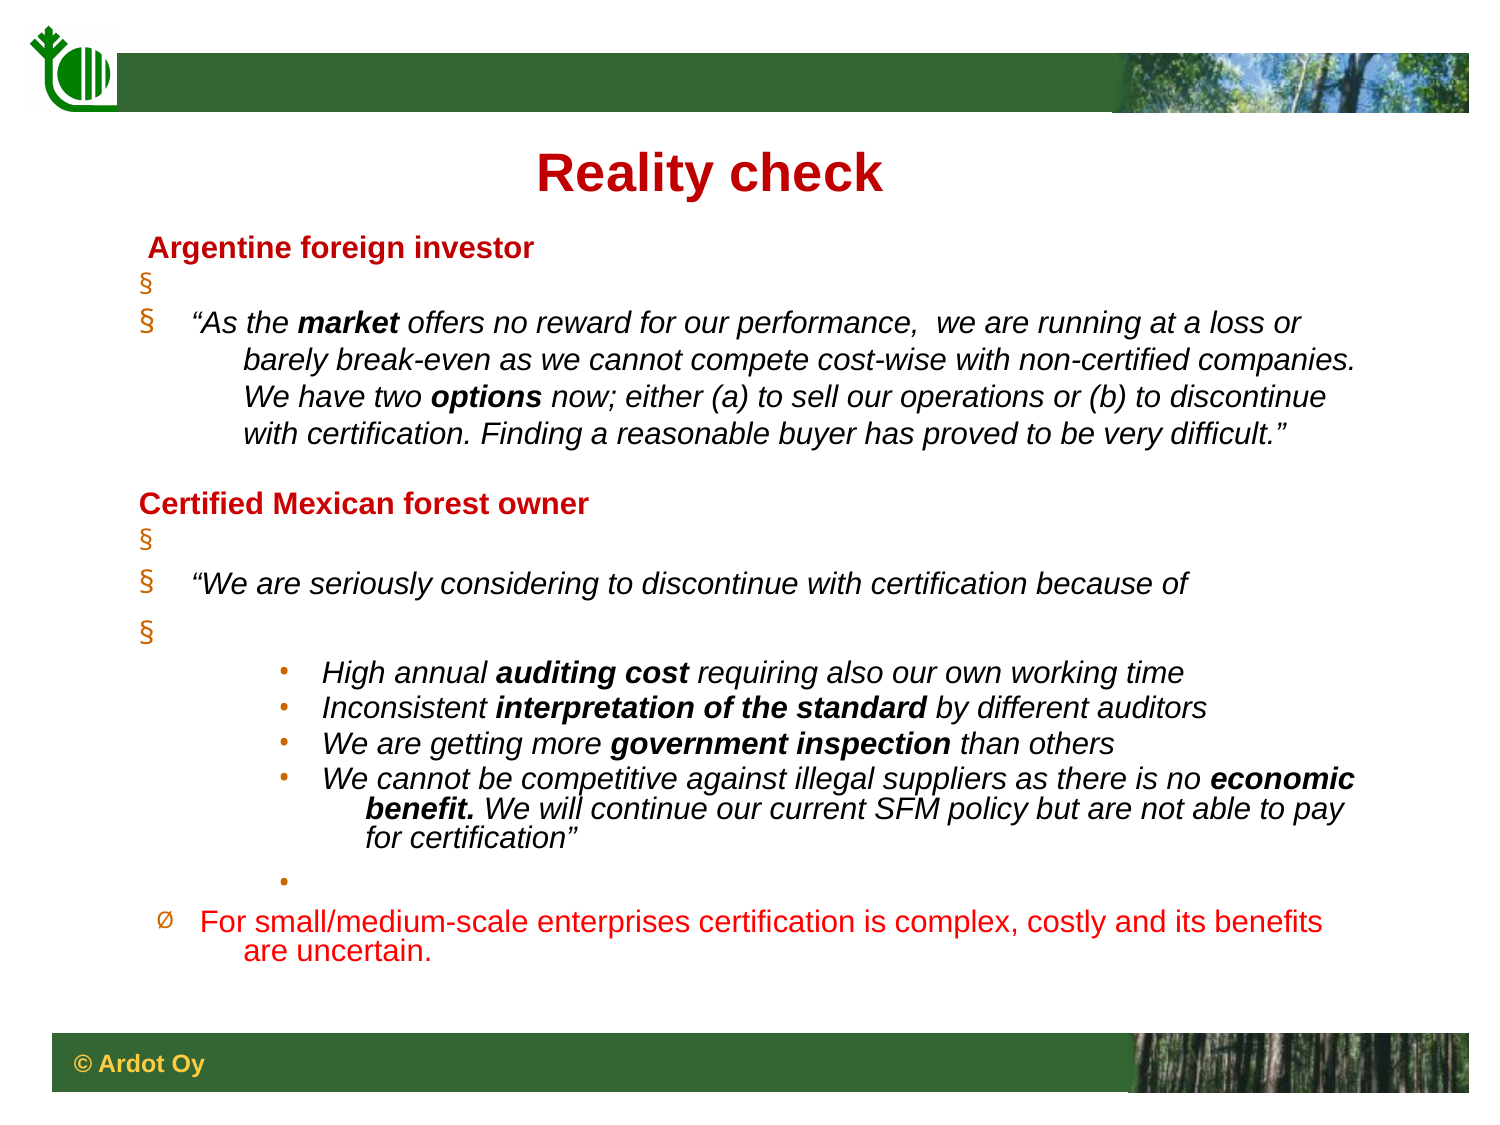

# Reality check
 Argentine foreign investor
“As the market offers no reward for our performance, we are running at a loss or barely break-even as we cannot compete cost-wise with non-certified companies. We have two options now; either (a) to sell our operations or (b) to discontinue with certification. Finding a reasonable buyer has proved to be very difficult.”
Certified Mexican forest owner
“We are seriously considering to discontinue with certification because of
High annual auditing cost requiring also our own working time
Inconsistent interpretation of the standard by different auditors
We are getting more government inspection than others
We cannot be competitive against illegal suppliers as there is no economic benefit. We will continue our current SFM policy but are not able to pay for certification”
For small/medium-scale enterprises certification is complex, costly and its benefits are uncertain.